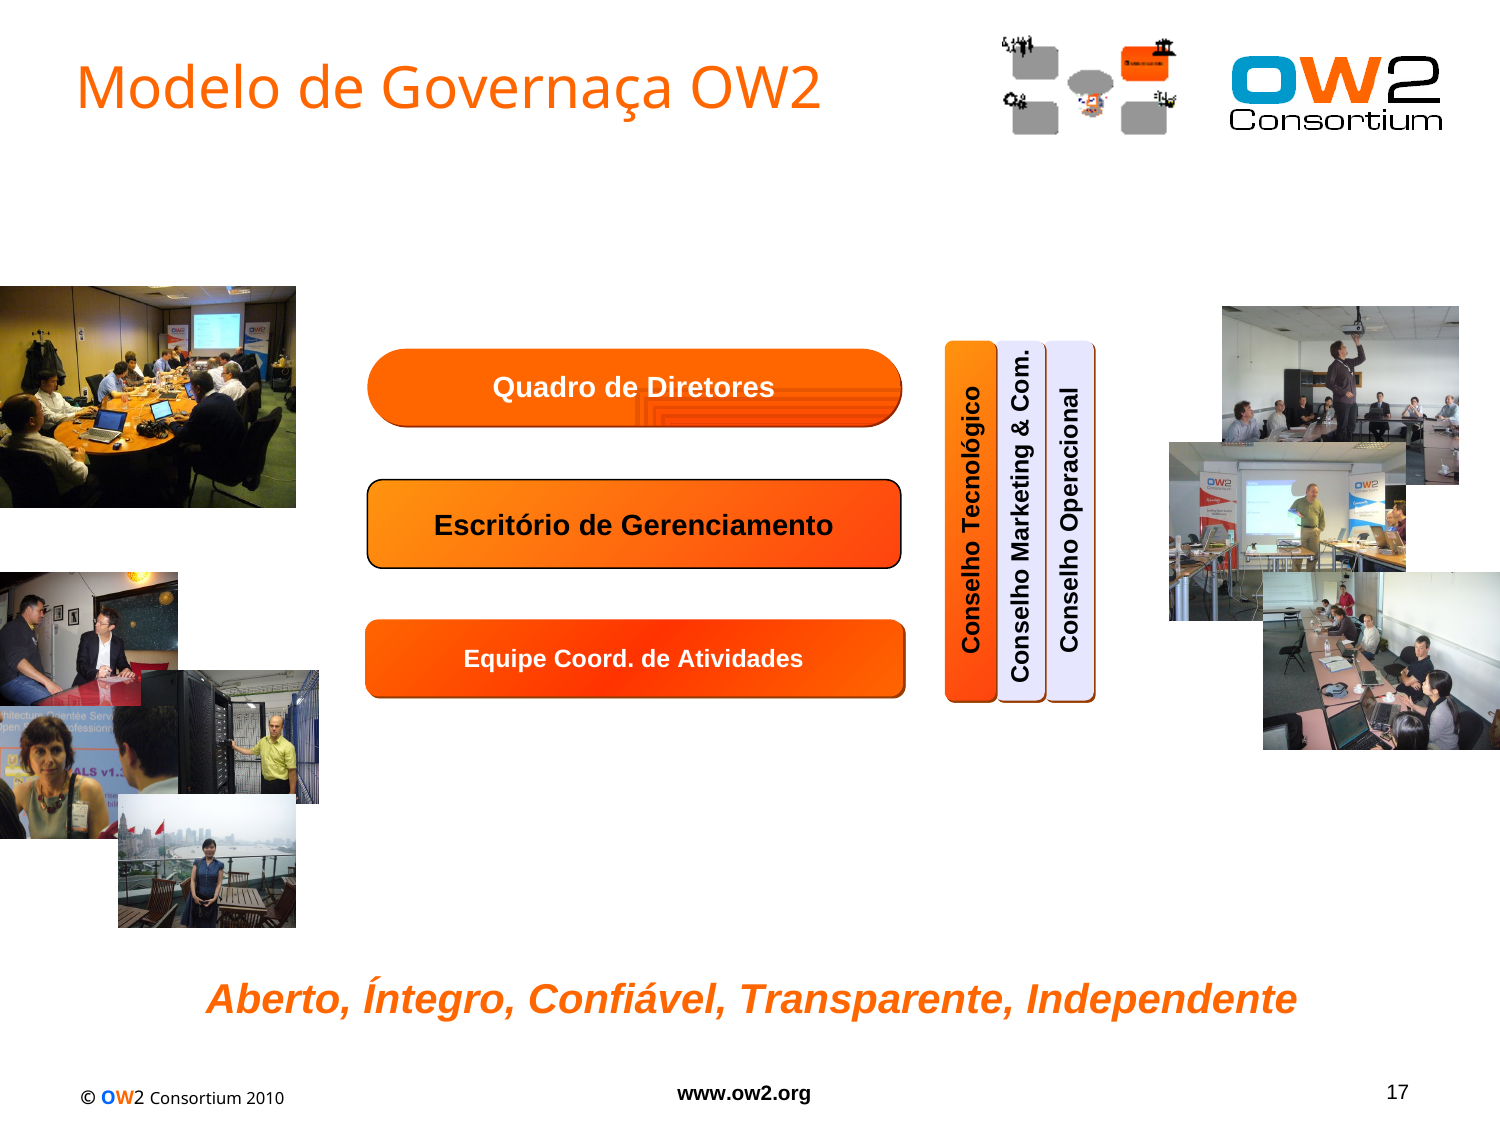

# Modelo de Governaça OW2
Conselho Marketing & Com.
Conselho Operacional
Conselho Tecnológico
Quadro de Diretores
Escritório de Gerenciamento
Management
Office (MO)‏
Equipe Coord. de Atividades
Aberto, Íntegro, Confiável, Transparente, Independente
17